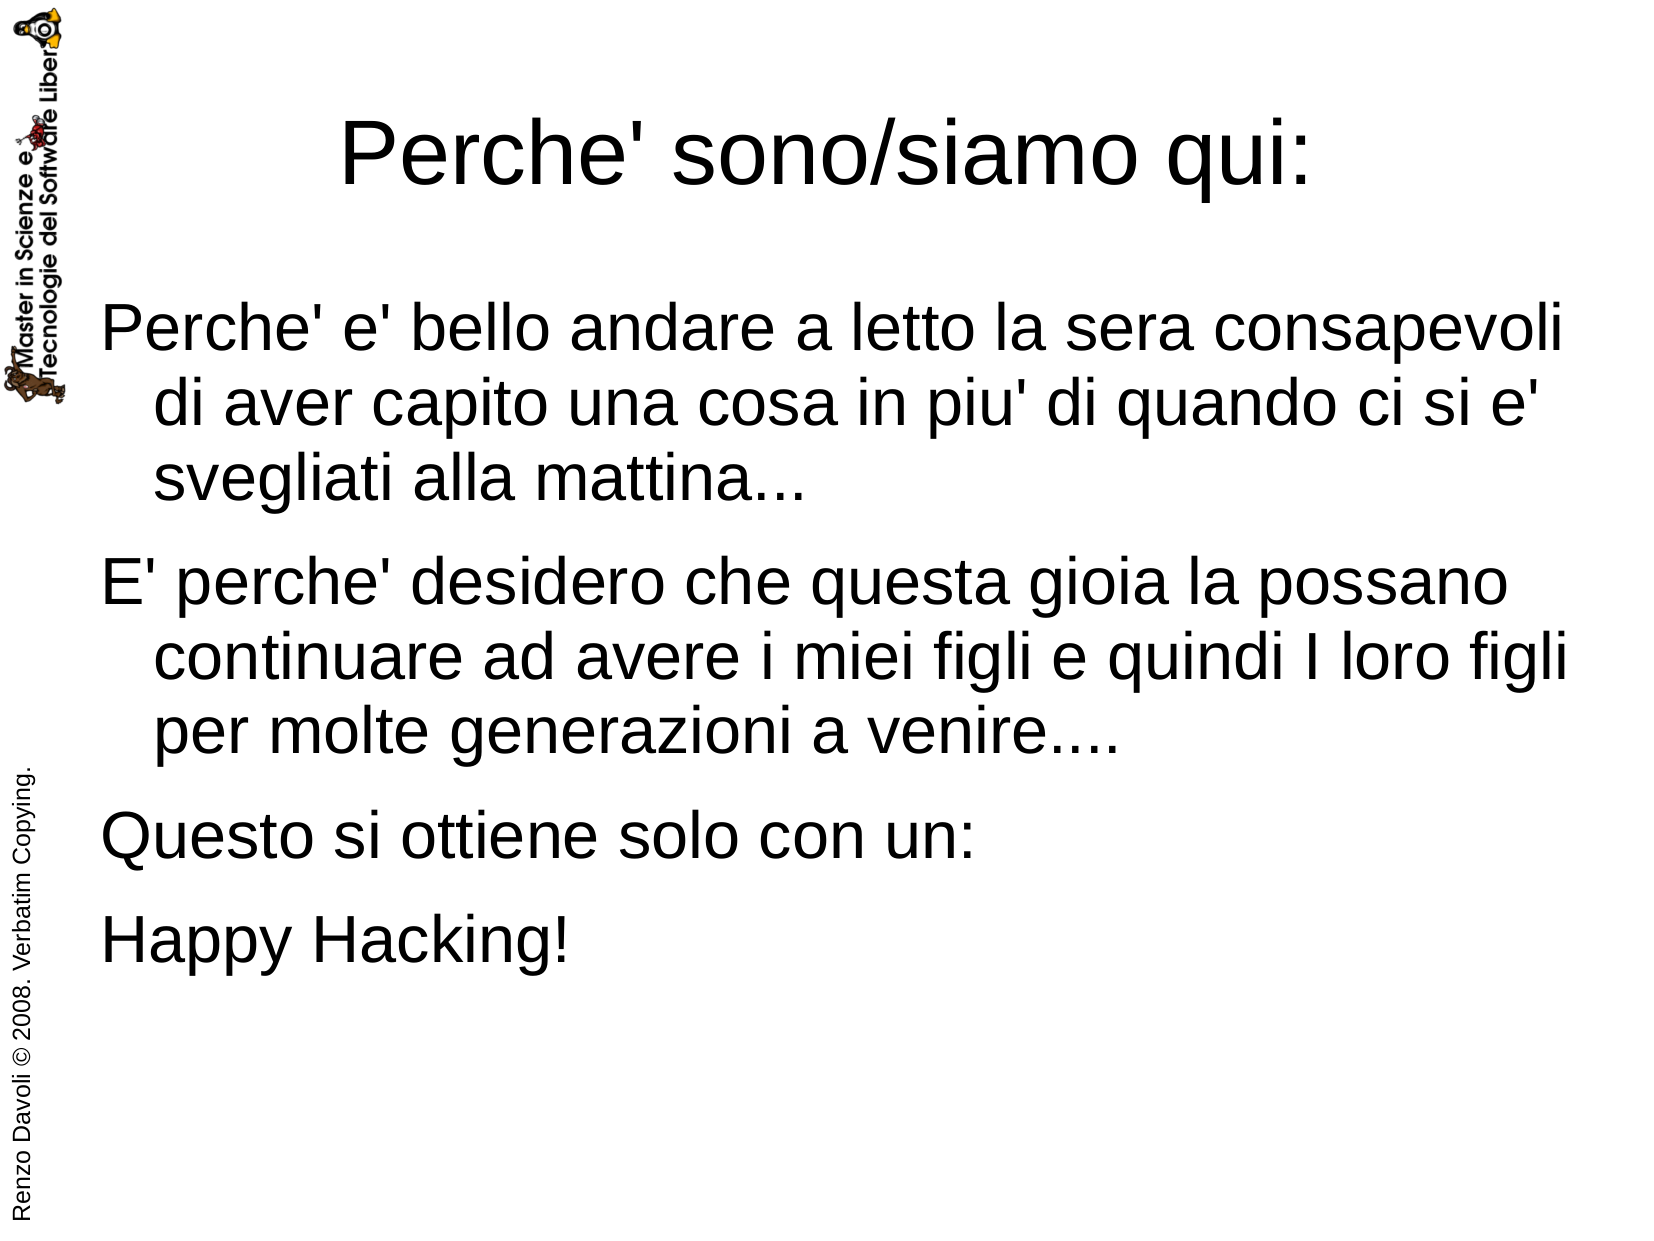

# Perche' sono/siamo qui:
Perche' e' bello andare a letto la sera consapevoli di aver capito una cosa in piu' di quando ci si e' svegliati alla mattina...
E' perche' desidero che questa gioia la possano continuare ad avere i miei figli e quindi I loro figli per molte generazioni a venire....
Questo si ottiene solo con un:
Happy Hacking!